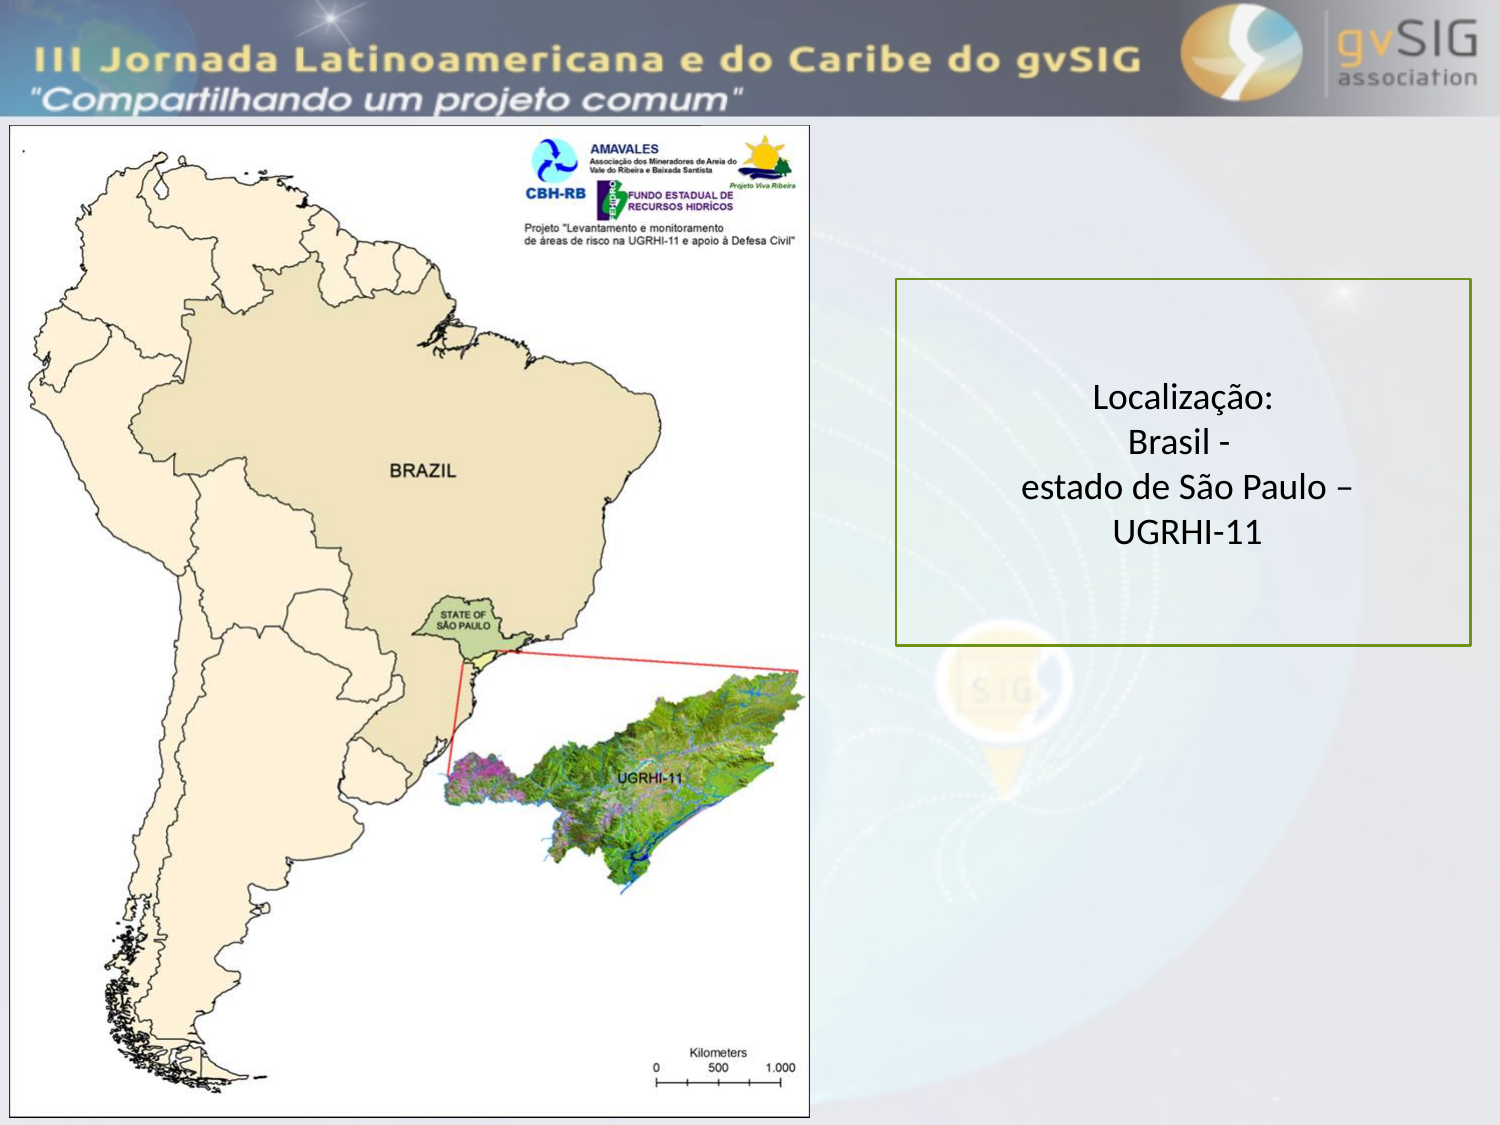

Localização:
Brasil -
 estado de São Paulo –
 UGRHI-11